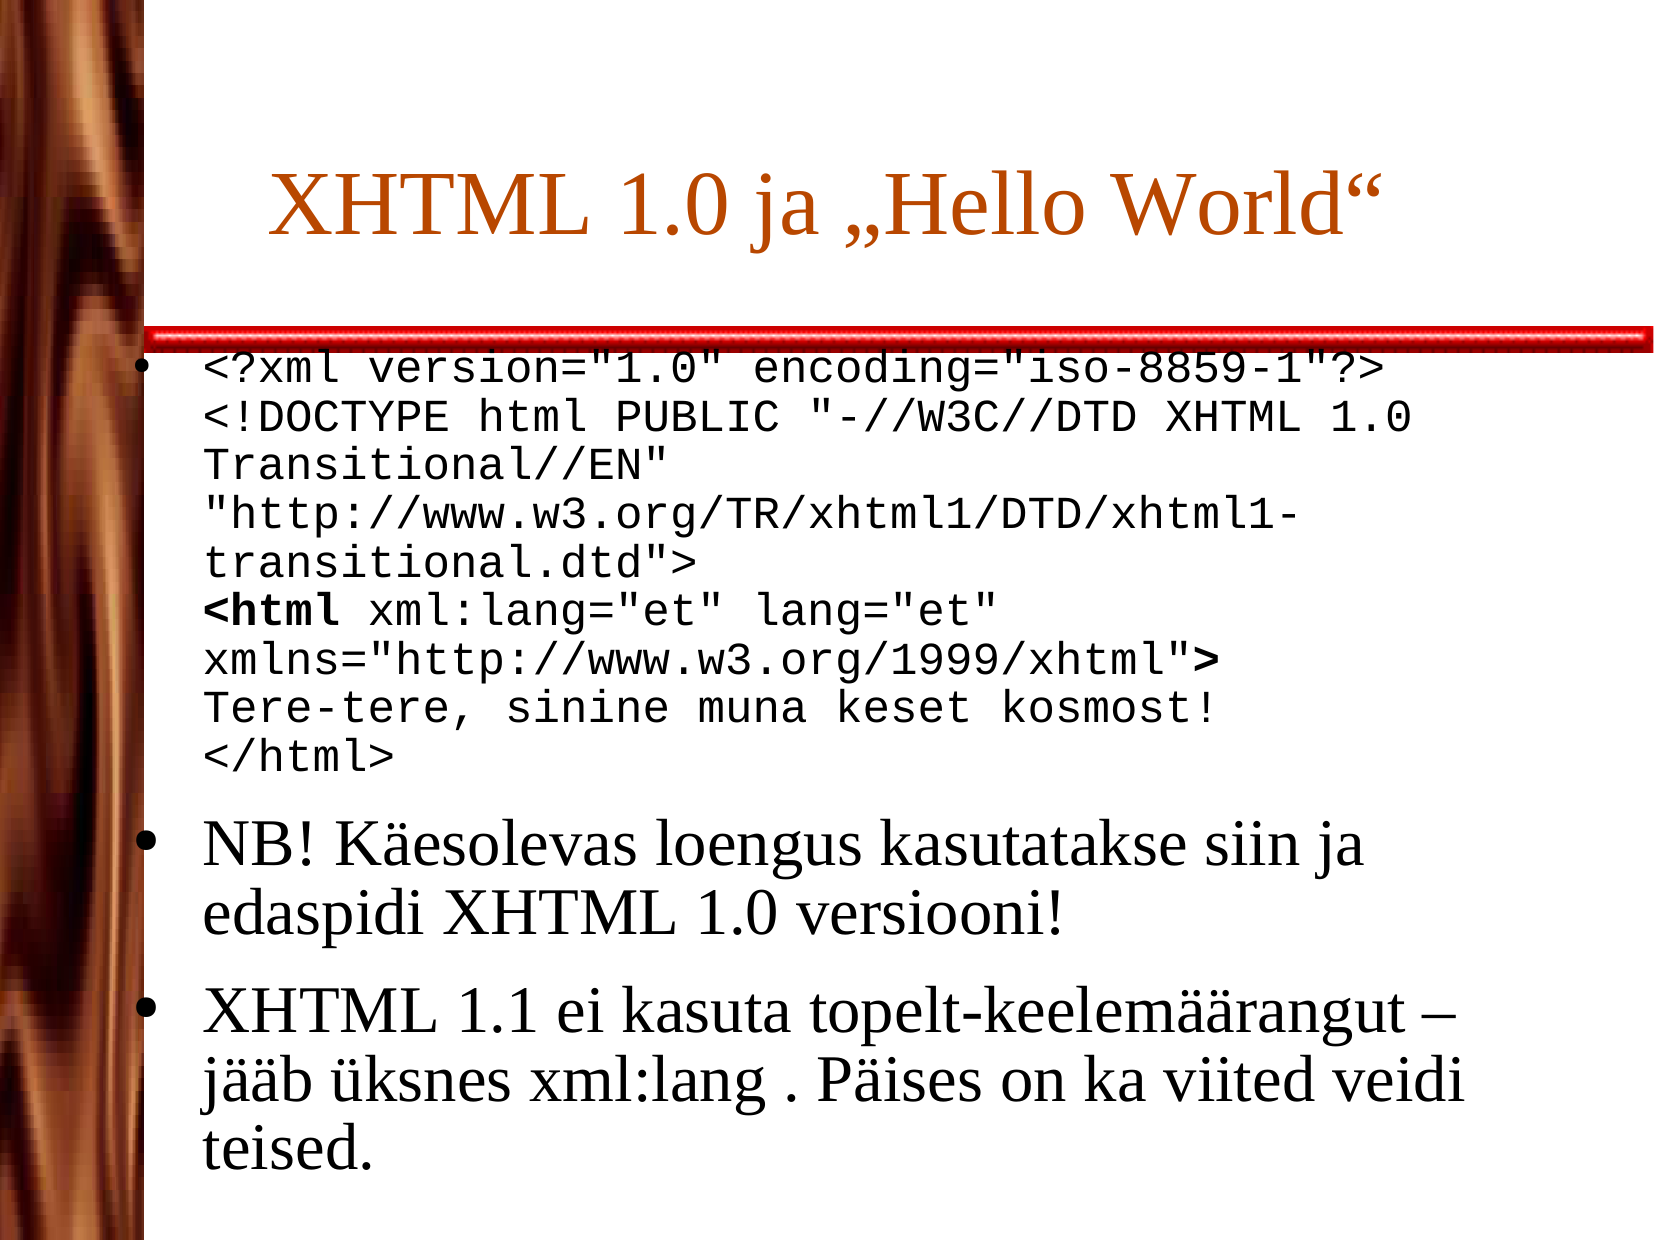

# XHTML 1.0 ja „Hello World“
<?xml version="1.0" encoding="iso-8859-1"?>
<!DOCTYPE html PUBLIC "-//W3C//DTD XHTML 1.0 Transitional//EN" "http://www.w3.org/TR/xhtml1/DTD/xhtml1-transitional.dtd">
<html xml:lang="et" lang="et" xmlns="http://www.w3.org/1999/xhtml">
Tere-tere, sinine muna keset kosmost!
</html>
NB! Käesolevas loengus kasutatakse siin ja edaspidi XHTML 1.0 versiooni!
XHTML 1.1 ei kasuta topelt-keelemäärangut – jääb üksnes xml:lang . Päises on ka viited veidi teised.